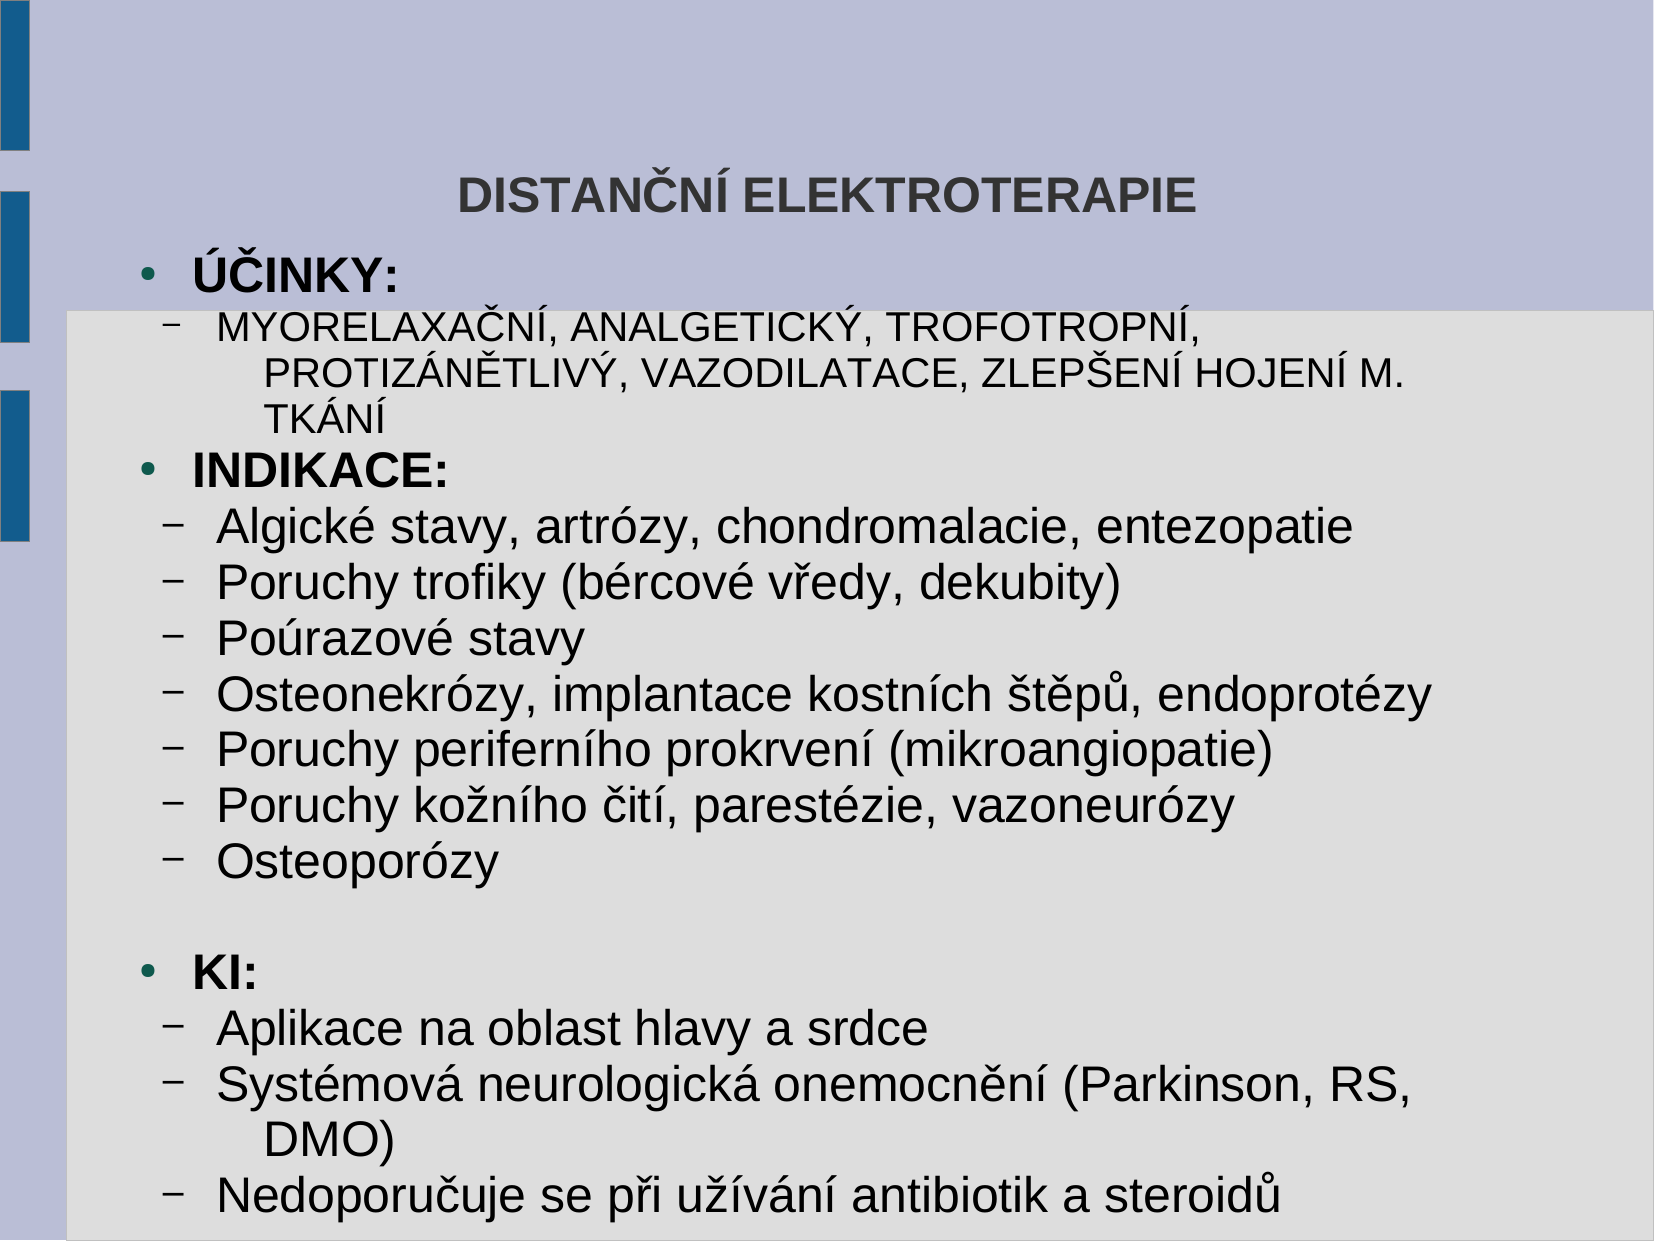

# DISTANČNÍ ELEKTROTERAPIE
ÚČINKY:
MYORELAXAČNÍ, ANALGETICKÝ, TROFOTROPNÍ, PROTIZÁNĚTLIVÝ, VAZODILATACE, ZLEPŠENÍ HOJENÍ M. TKÁNÍ
INDIKACE:
Algické stavy, artrózy, chondromalacie, entezopatie
Poruchy trofiky (bércové vředy, dekubity)
Poúrazové stavy
Osteonekrózy, implantace kostních štěpů, endoprotézy
Poruchy periferního prokrvení (mikroangiopatie)
Poruchy kožního čití, parestézie, vazoneurózy
Osteoporózy
KI:
Aplikace na oblast hlavy a srdce
Systémová neurologická onemocnění (Parkinson, RS, DMO)
Nedoporučuje se při užívání antibiotik a steroidů